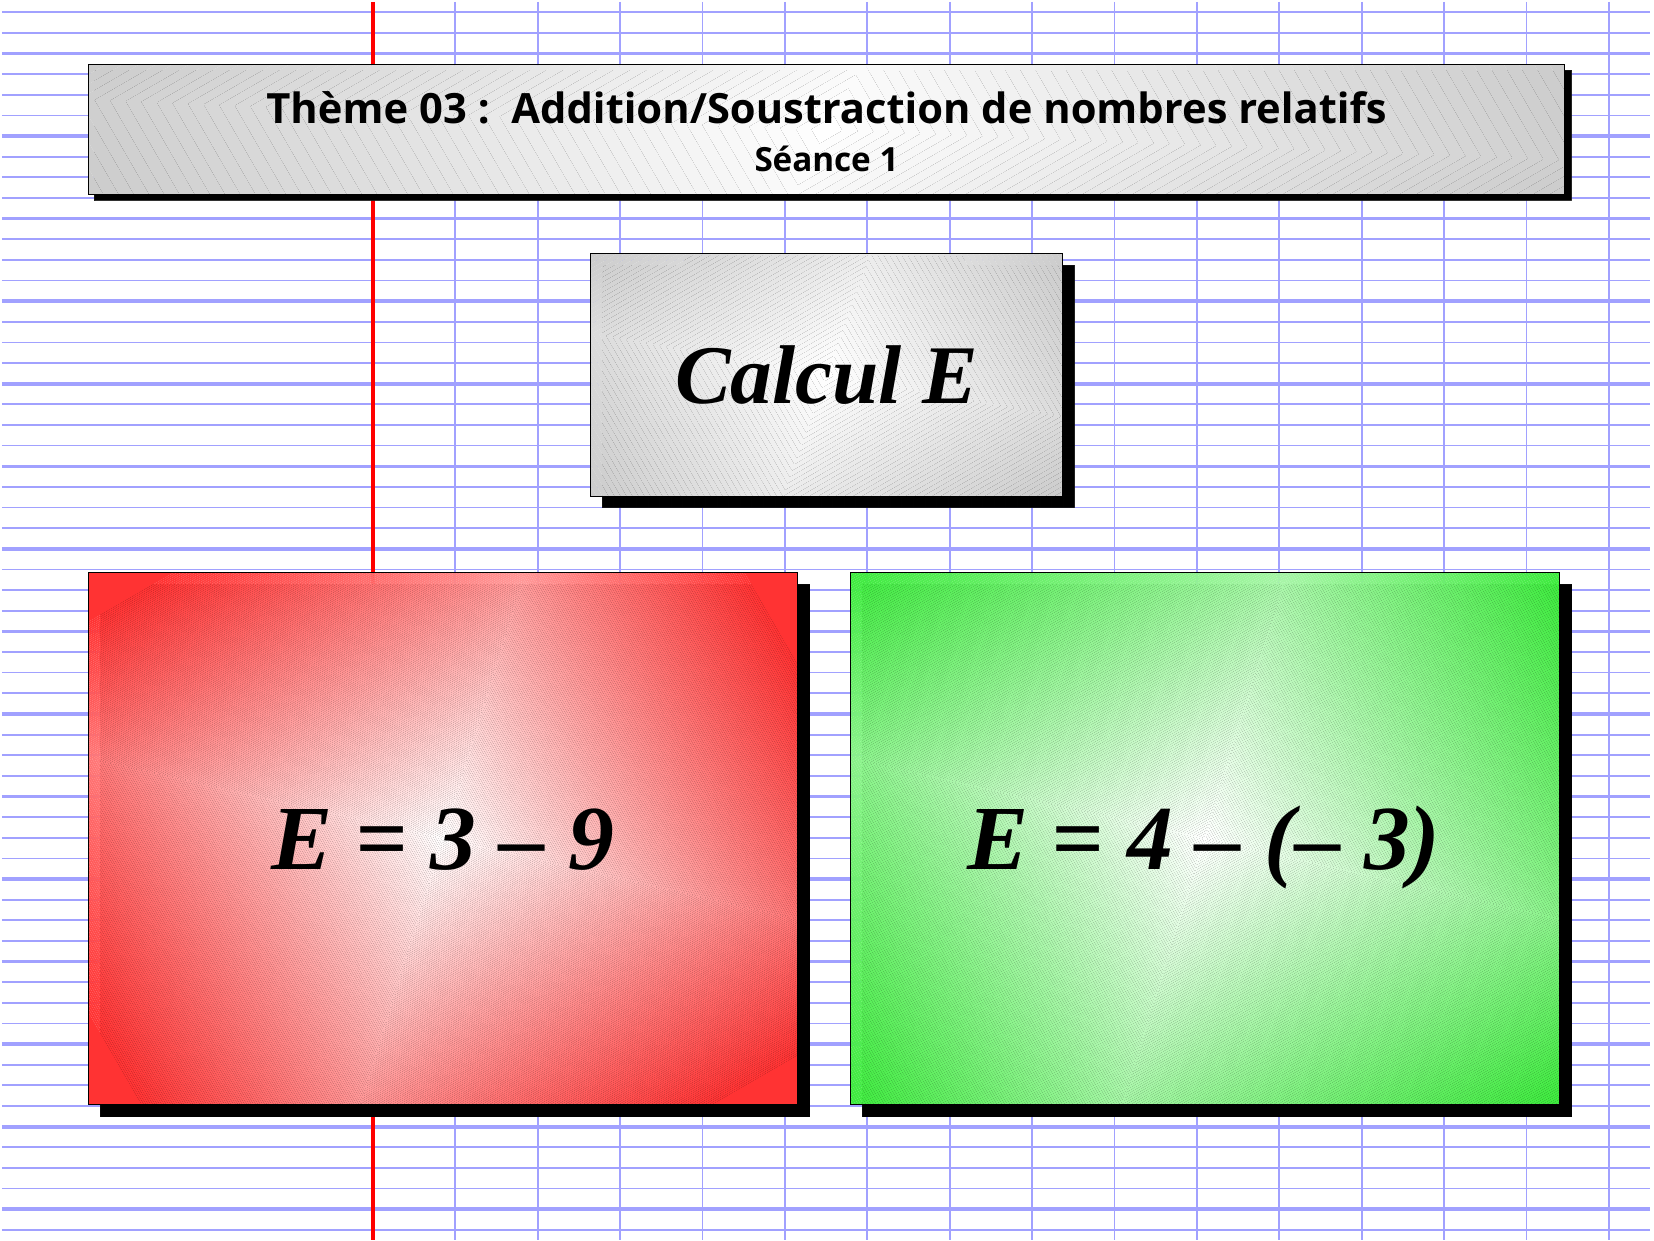

Thème 03 : Addition/Soustraction de nombres relatifs
Séance 1
Calcul E
10
11
12
13
14
15
9
0
1
2
3
4
5
6
7
8
E = 3 – 9
E = 4 – (– 3)